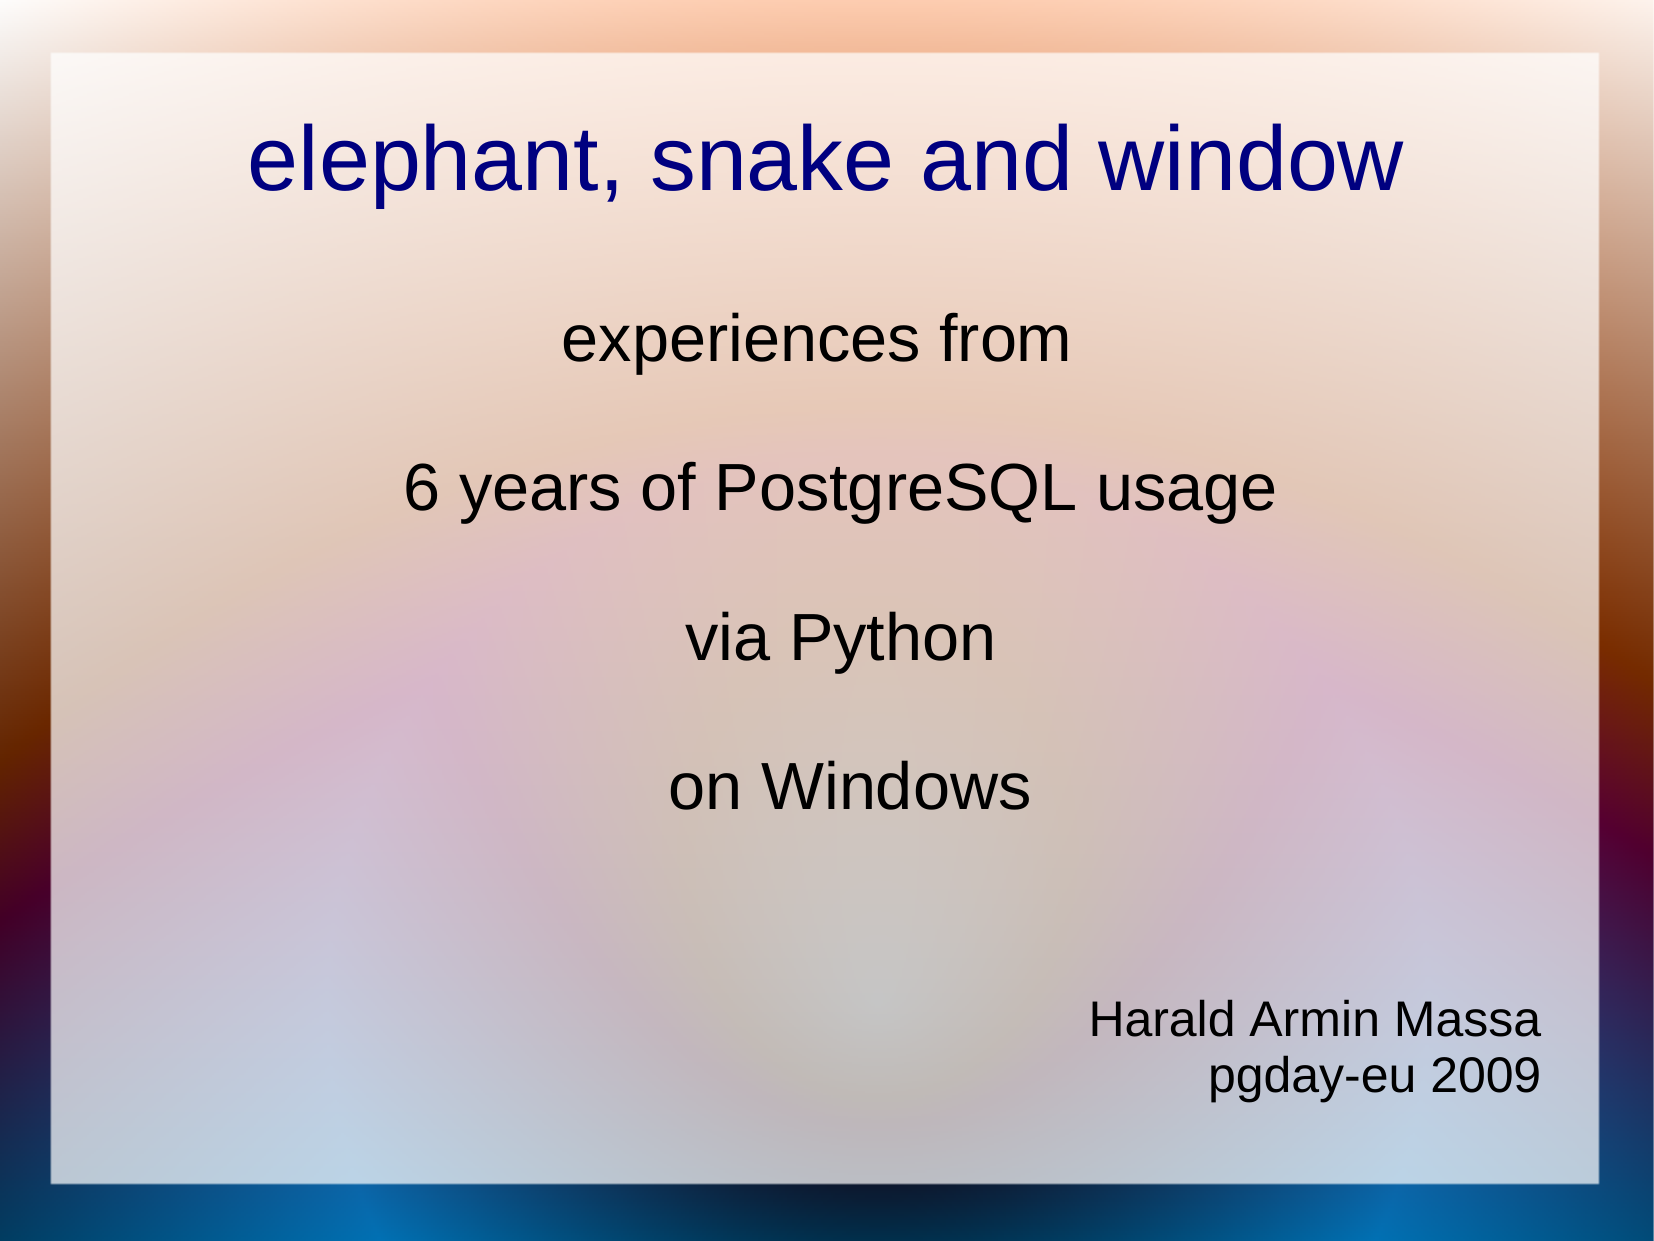

# elephant, snake and window
experiences from
6 years of PostgreSQL usage
via Python
on Windows
Harald Armin Massa
pgday-eu 2009